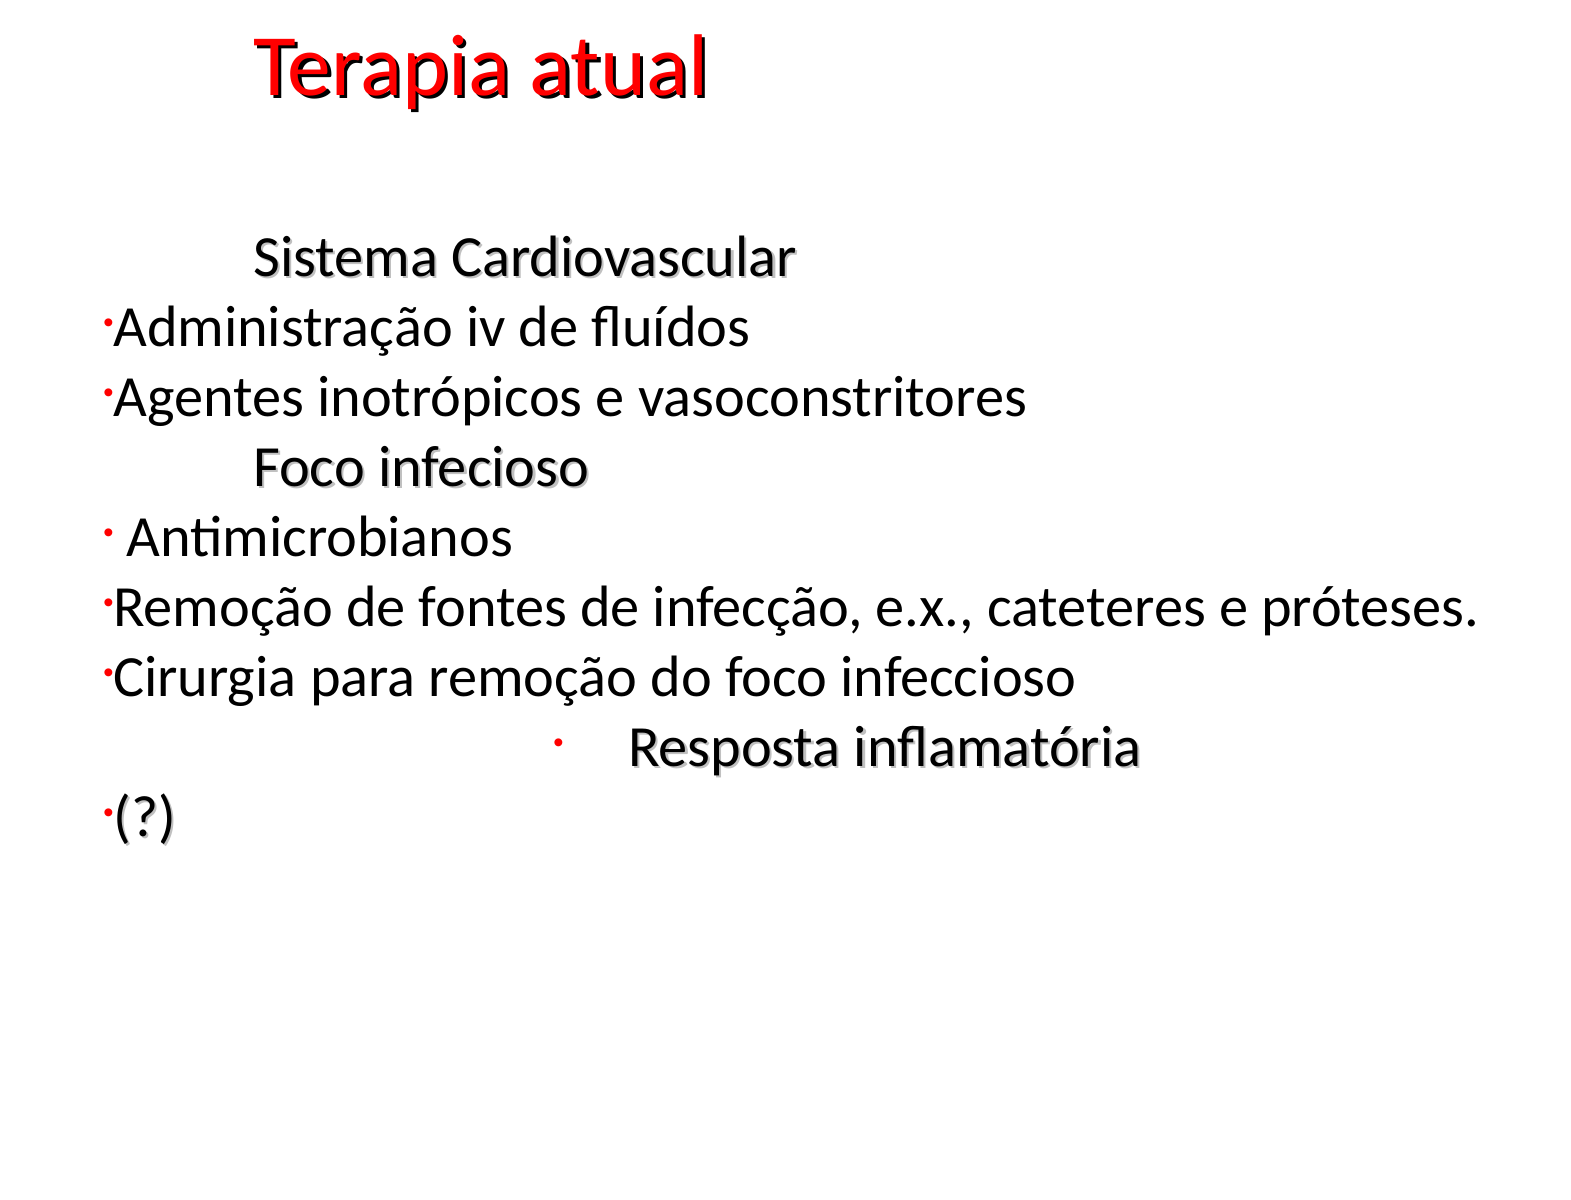

Terapia atual
		Sistema Cardiovascular
Administração iv de fluídos
Agentes inotrópicos e vasoconstritores
		Foco infecioso
 Antimicrobianos
Remoção de fontes de infecção, e.x., cateteres e próteses.
Cirurgia para remoção do foco infeccioso
Resposta inflamatória
(?)